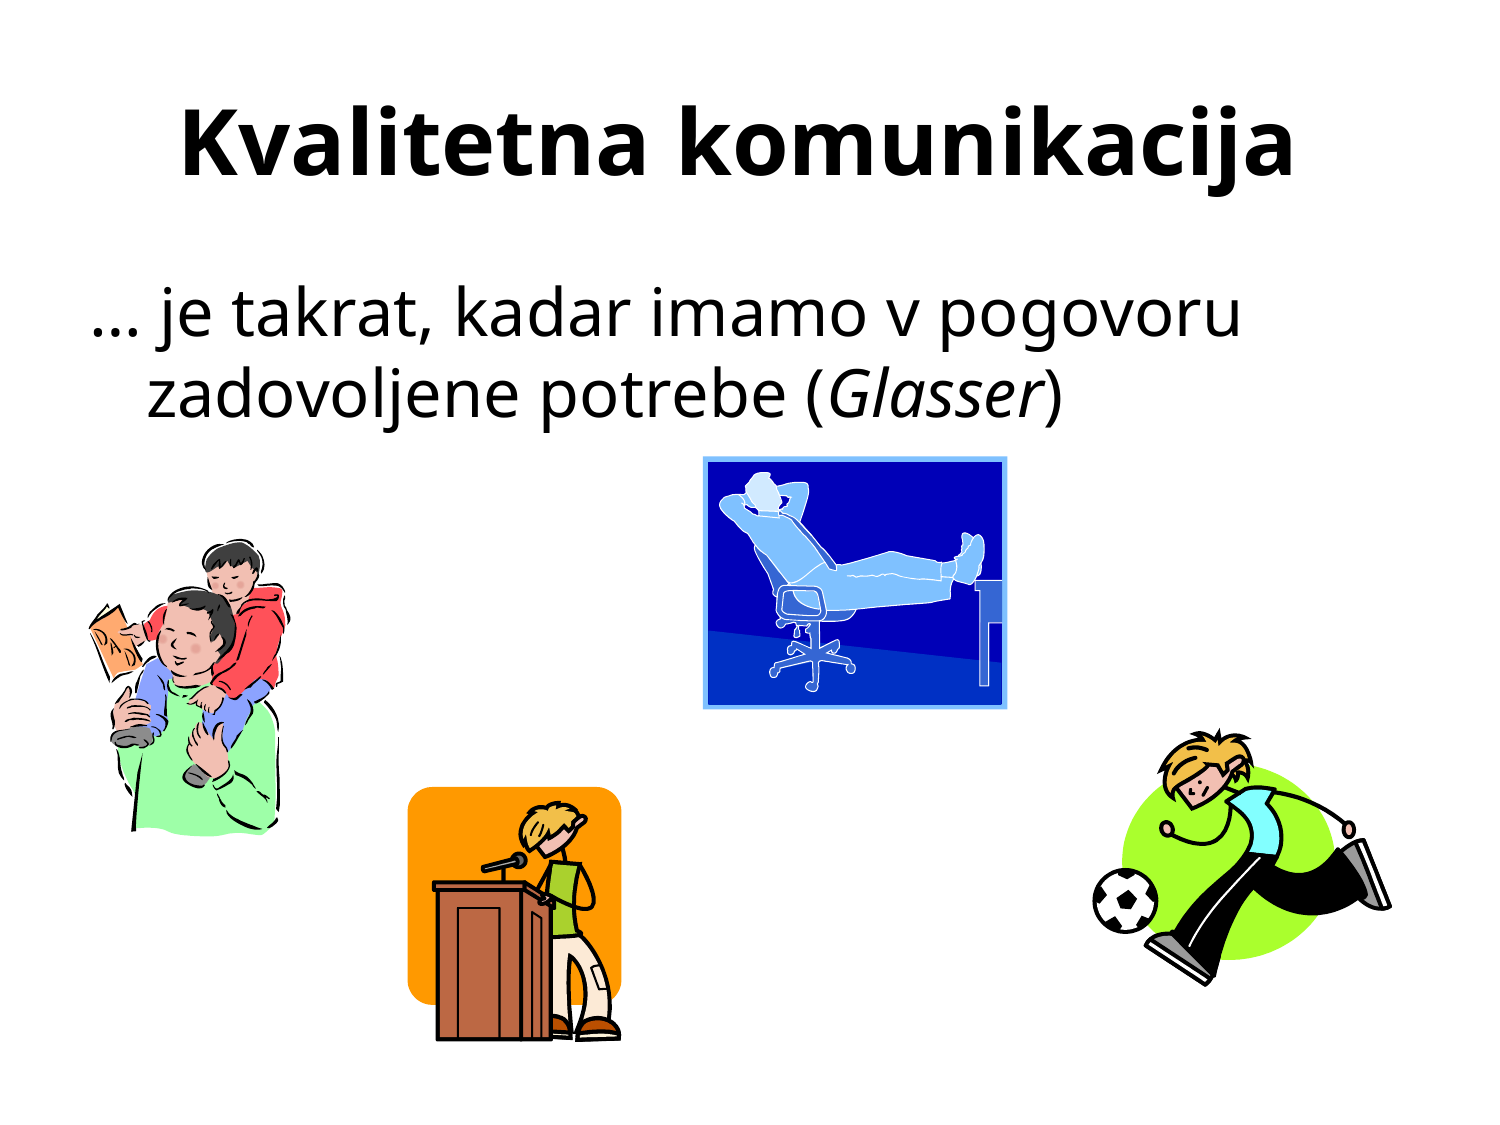

# Kvalitetna komunikacija
… je takrat, kadar imamo v pogovoru zadovoljene potrebe (Glasser)